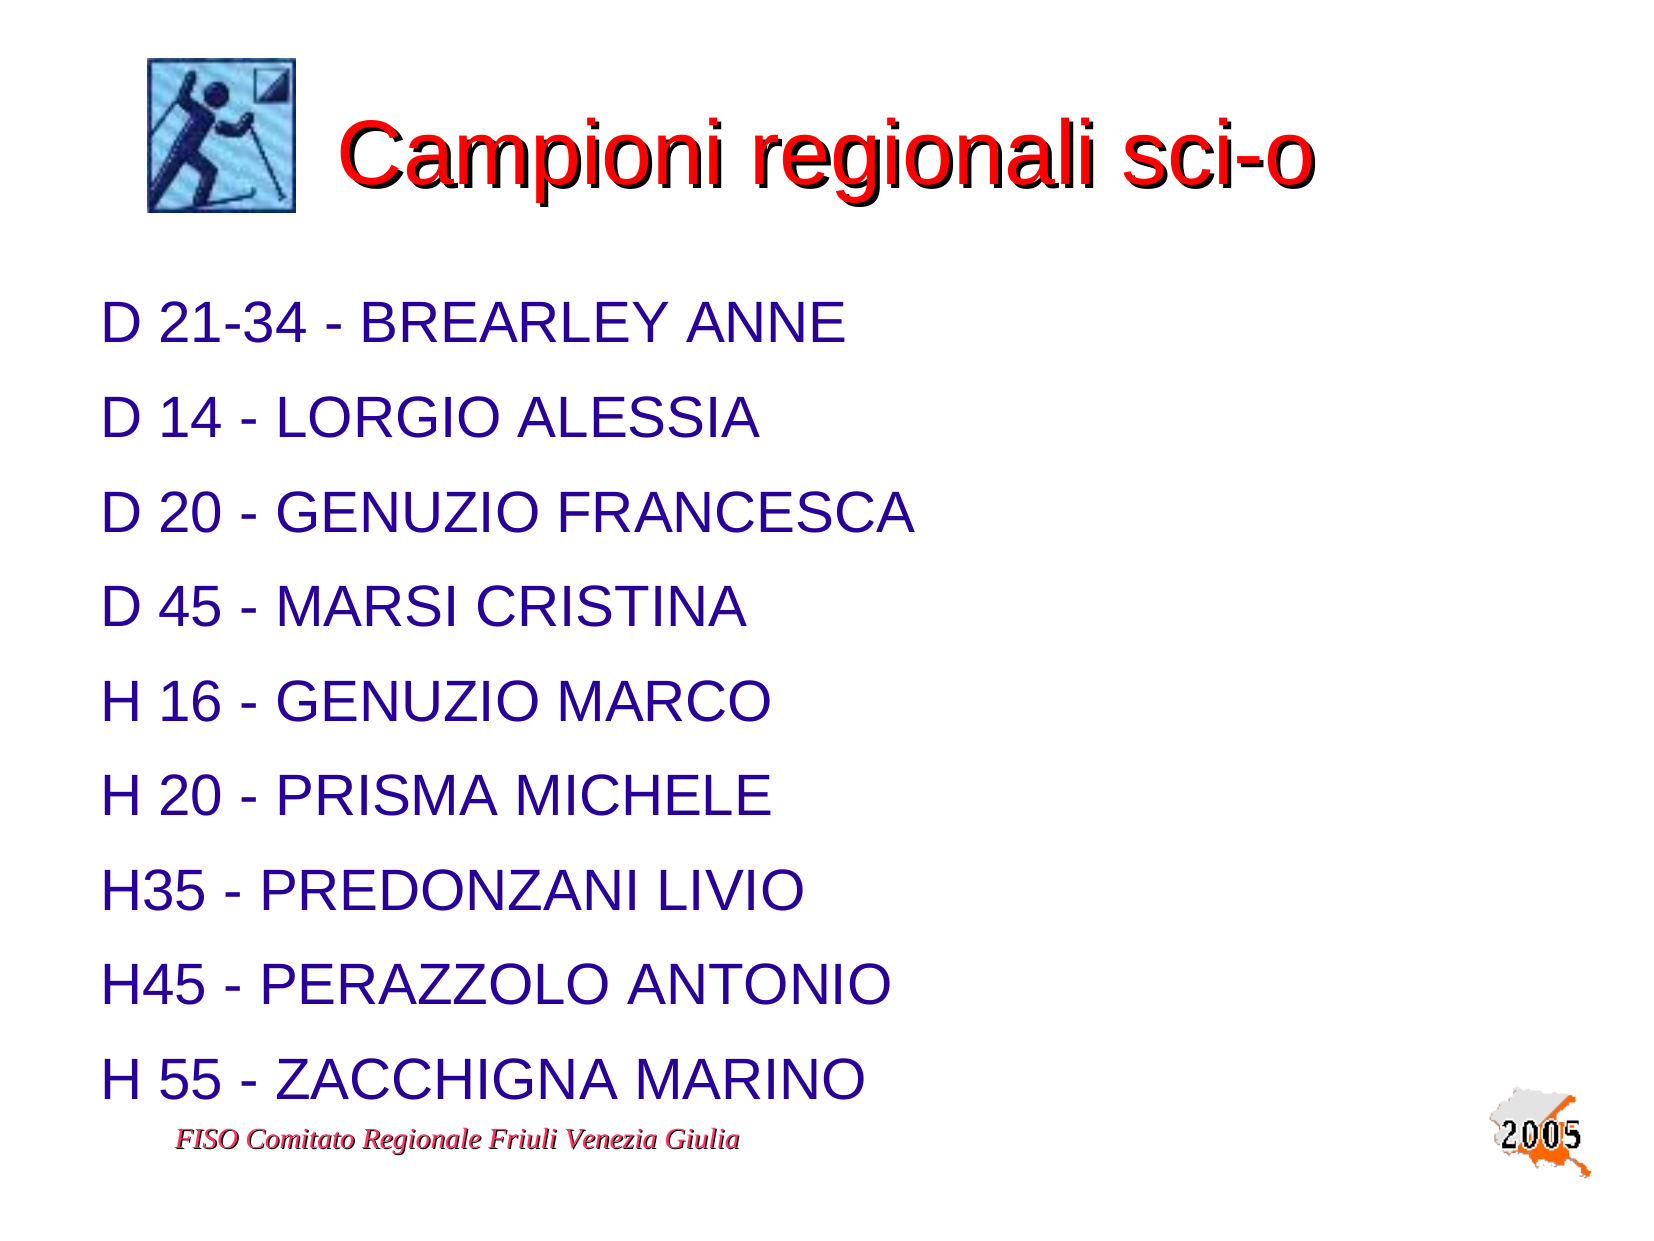

# Campioni regionali sci-o
D 21-34 - BREARLEY ANNE
D 14 - LORGIO ALESSIA
D 20 - GENUZIO FRANCESCA
D 45 - MARSI CRISTINA
H 16 - GENUZIO MARCO
H 20 - PRISMA MICHELE
H35 - PREDONZANI LIVIO
H45 - PERAZZOLO ANTONIO
H 55 - ZACCHIGNA MARINO